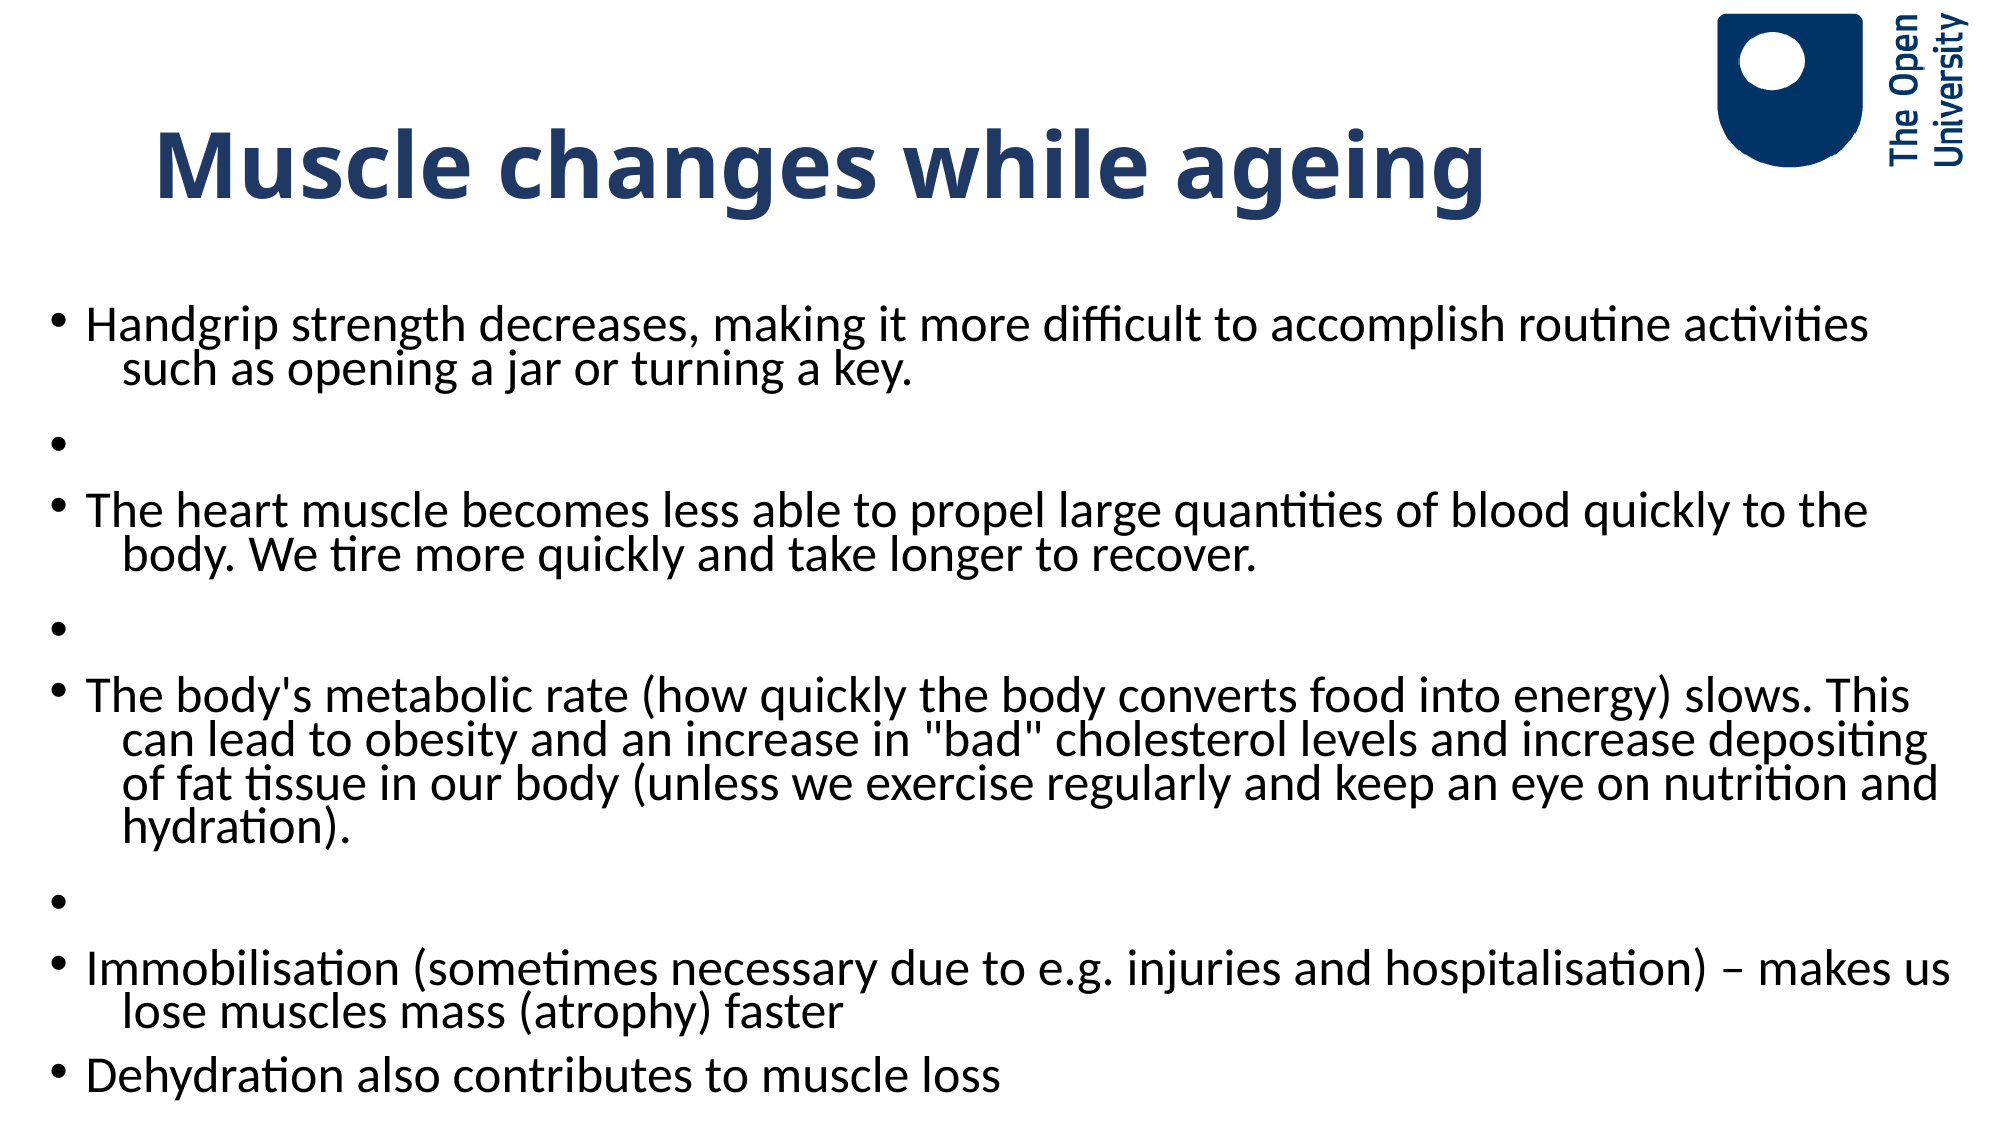

# Muscle changes while ageing
Handgrip strength decreases, making it more difficult to accomplish routine activities such as opening a jar or turning a key.
The heart muscle becomes less able to propel large quantities of blood quickly to the body. We tire more quickly and take longer to recover.
The body's metabolic rate (how quickly the body converts food into energy) slows. This can lead to obesity and an increase in "bad" cholesterol levels and increase depositing of fat tissue in our body (unless we exercise regularly and keep an eye on nutrition and hydration).
Immobilisation (sometimes necessary due to e.g. injuries and hospitalisation) – makes us lose muscles mass (atrophy) faster
Dehydration also contributes to muscle loss